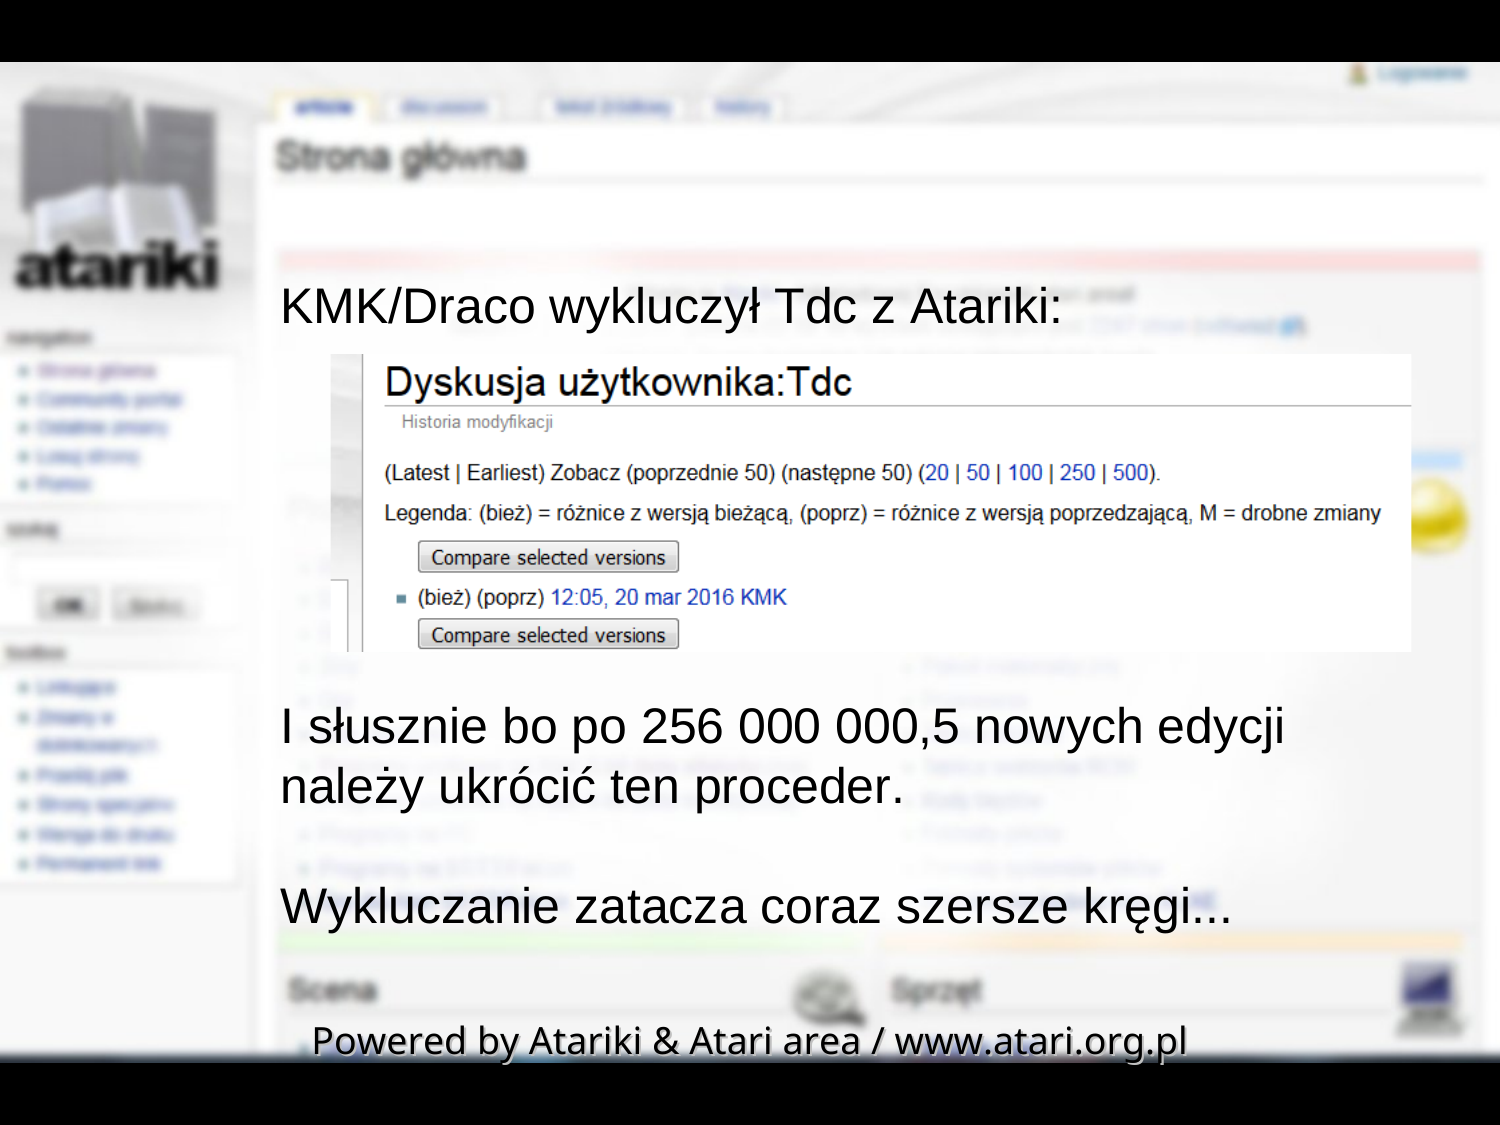

KMK/Draco wykluczył Tdc z Atariki:
I słusznie bo po 256 000 000,5 nowych edycji należy ukrócić ten proceder.
Wykluczanie zatacza coraz szersze kręgi...
Powered by Atariki & Atari area / www.atari.org.pl
2